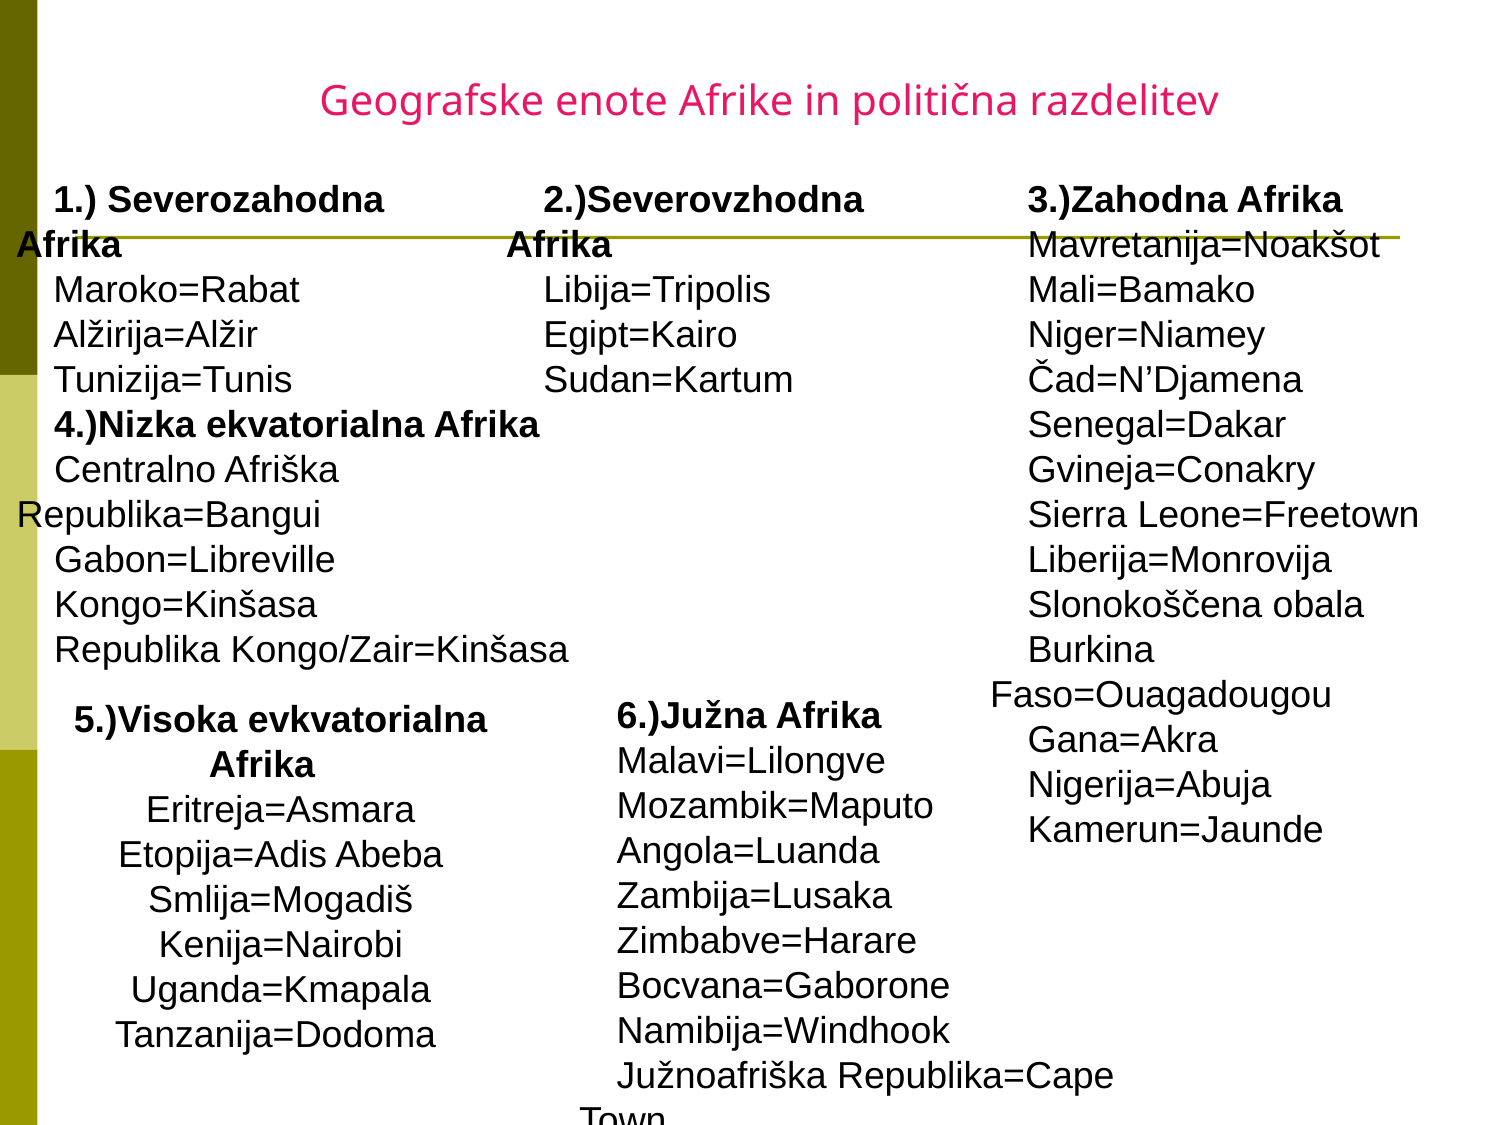

Geografske enote Afrike in politična razdelitev
1.) Severozahodna Afrika
Maroko=Rabat
Alžirija=Alžir
Tunizija=Tunis
2.)Severovzhodna Afrika
Libija=Tripolis
Egipt=Kairo
Sudan=Kartum
3.)Zahodna Afrika
Mavretanija=Noakšot
Mali=Bamako
Niger=Niamey
Čad=N’Djamena
Senegal=Dakar
Gvineja=Conakry
Sierra Leone=Freetown
Liberija=Monrovija
Slonokoščena obala
Burkina Faso=Ouagadougou
Gana=Akra
Nigerija=Abuja
Kamerun=Jaunde
4.)Nizka ekvatorialna Afrika
Centralno Afriška Republika=Bangui
Gabon=Libreville
Kongo=Kinšasa
Republika Kongo/Zair=Kinšasa
6.)Južna Afrika
Malavi=Lilongve
Mozambik=Maputo
Angola=Luanda
Zambija=Lusaka
Zimbabve=Harare
Bocvana=Gaborone
Namibija=Windhook
Južnoafriška Republika=Cape Town
5.)Visoka evkvatorialna Afrika
Eritreja=Asmara
Etopija=Adis Abeba
Smlija=Mogadiš
Kenija=Nairobi
Uganda=Kmapala
Tanzanija=Dodoma